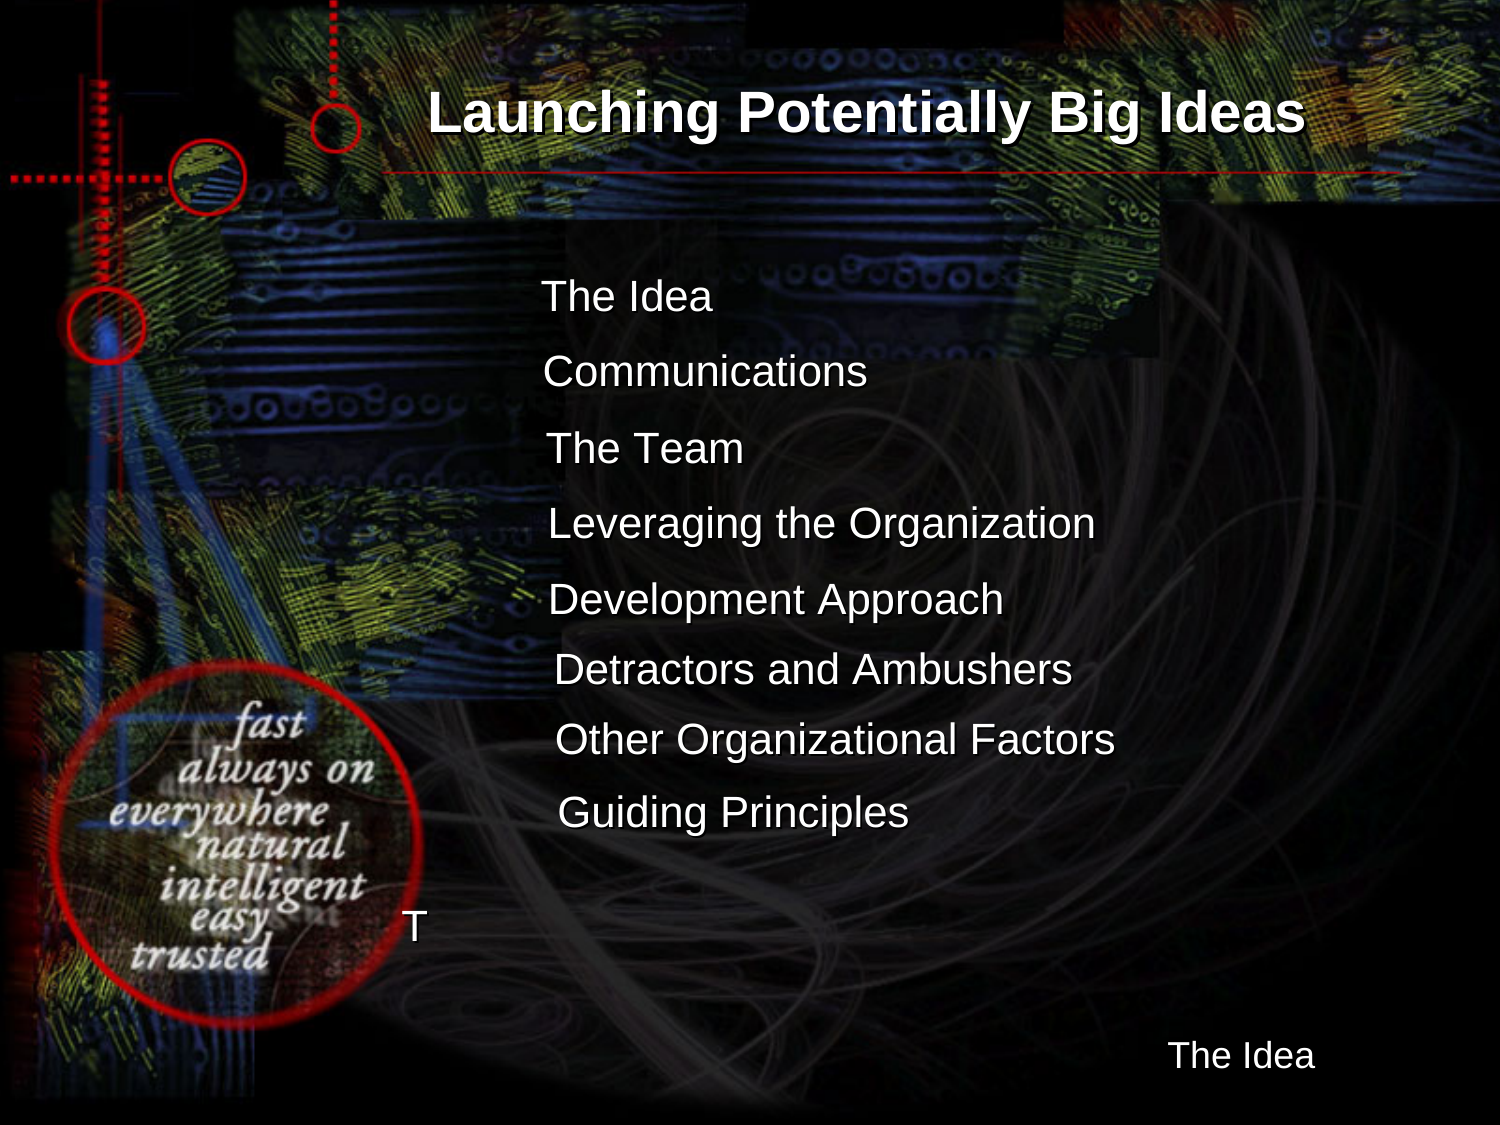

# Launching Potentially Big Ideas
The Idea
Communications
The Team
Leveraging the Organization
Development Approach
Detractors and Ambushers
Other Organizational Factors
T
Guiding Principles
The Idea